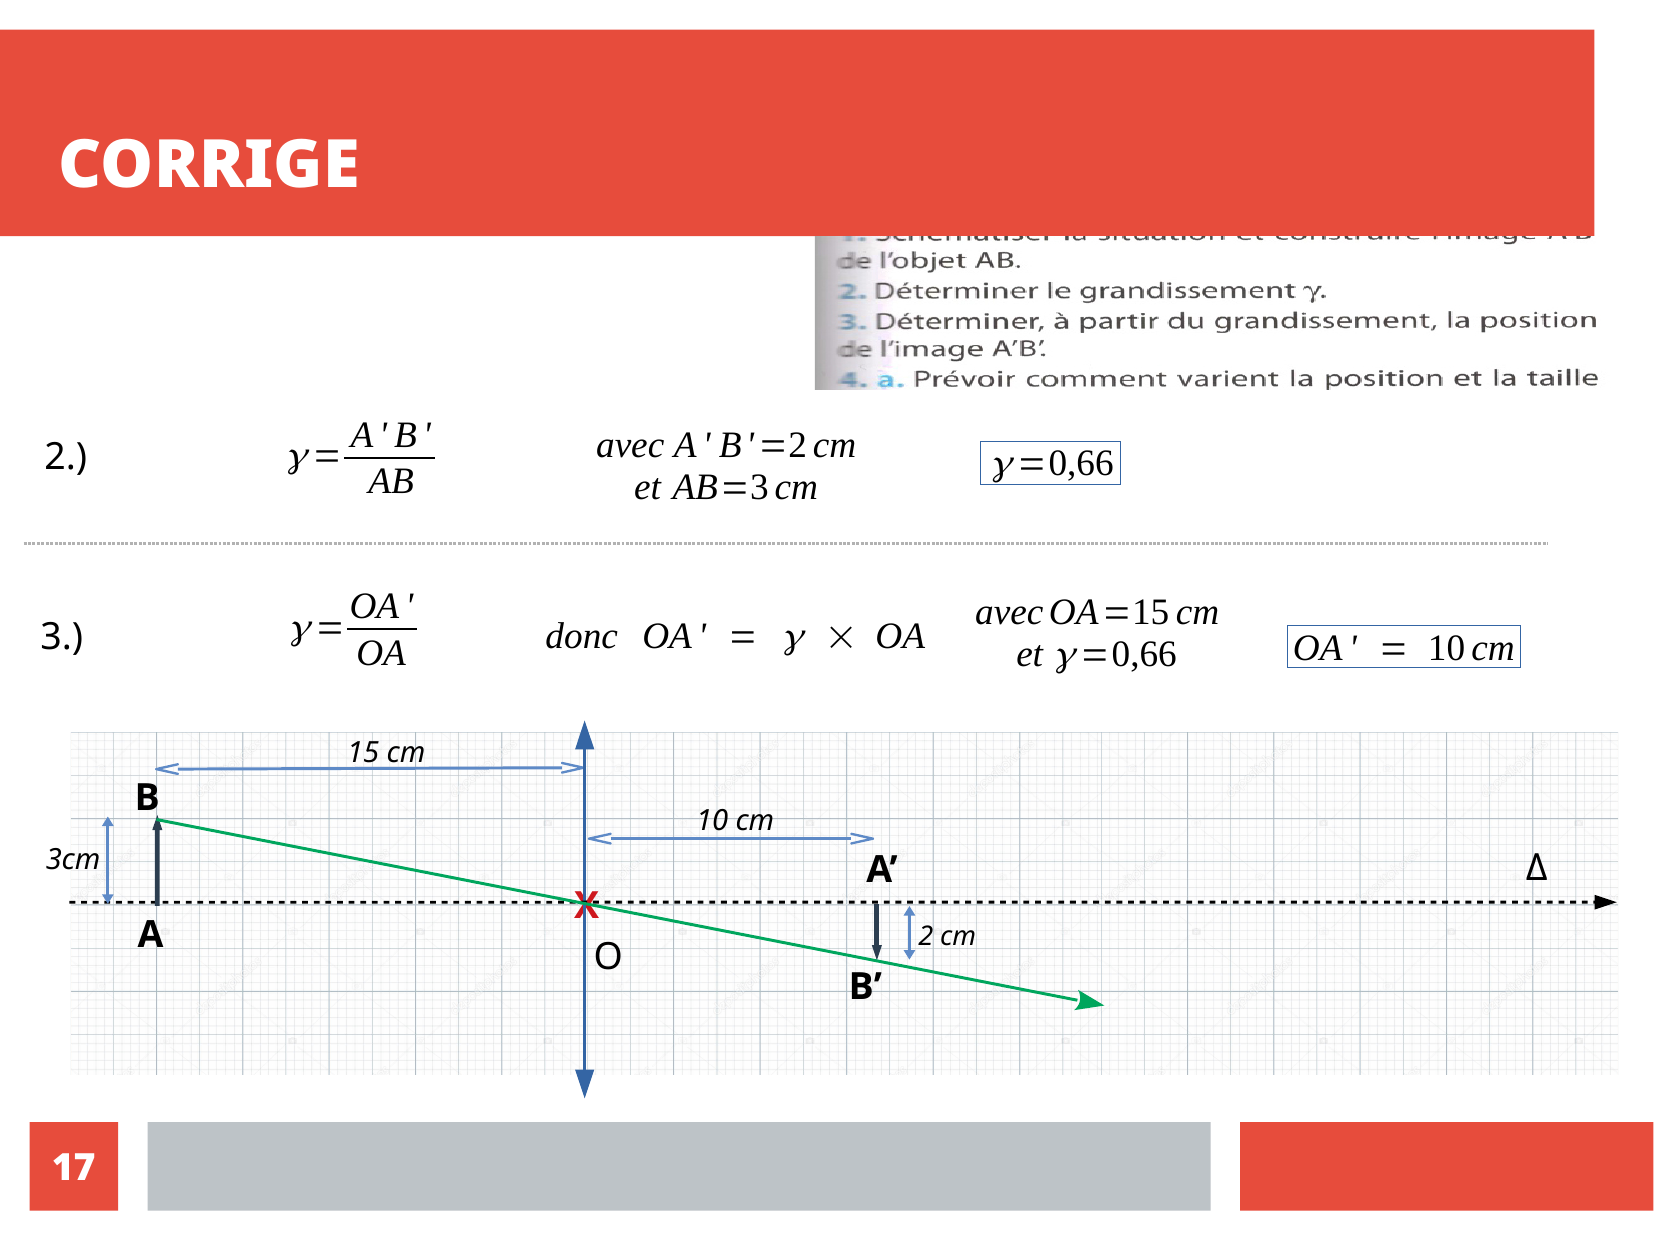

# CORRIGE
2.)
3.)
15 cm
B
A
10 cm
3cm
Δ
A’
B’
X
 O
2 cm
17